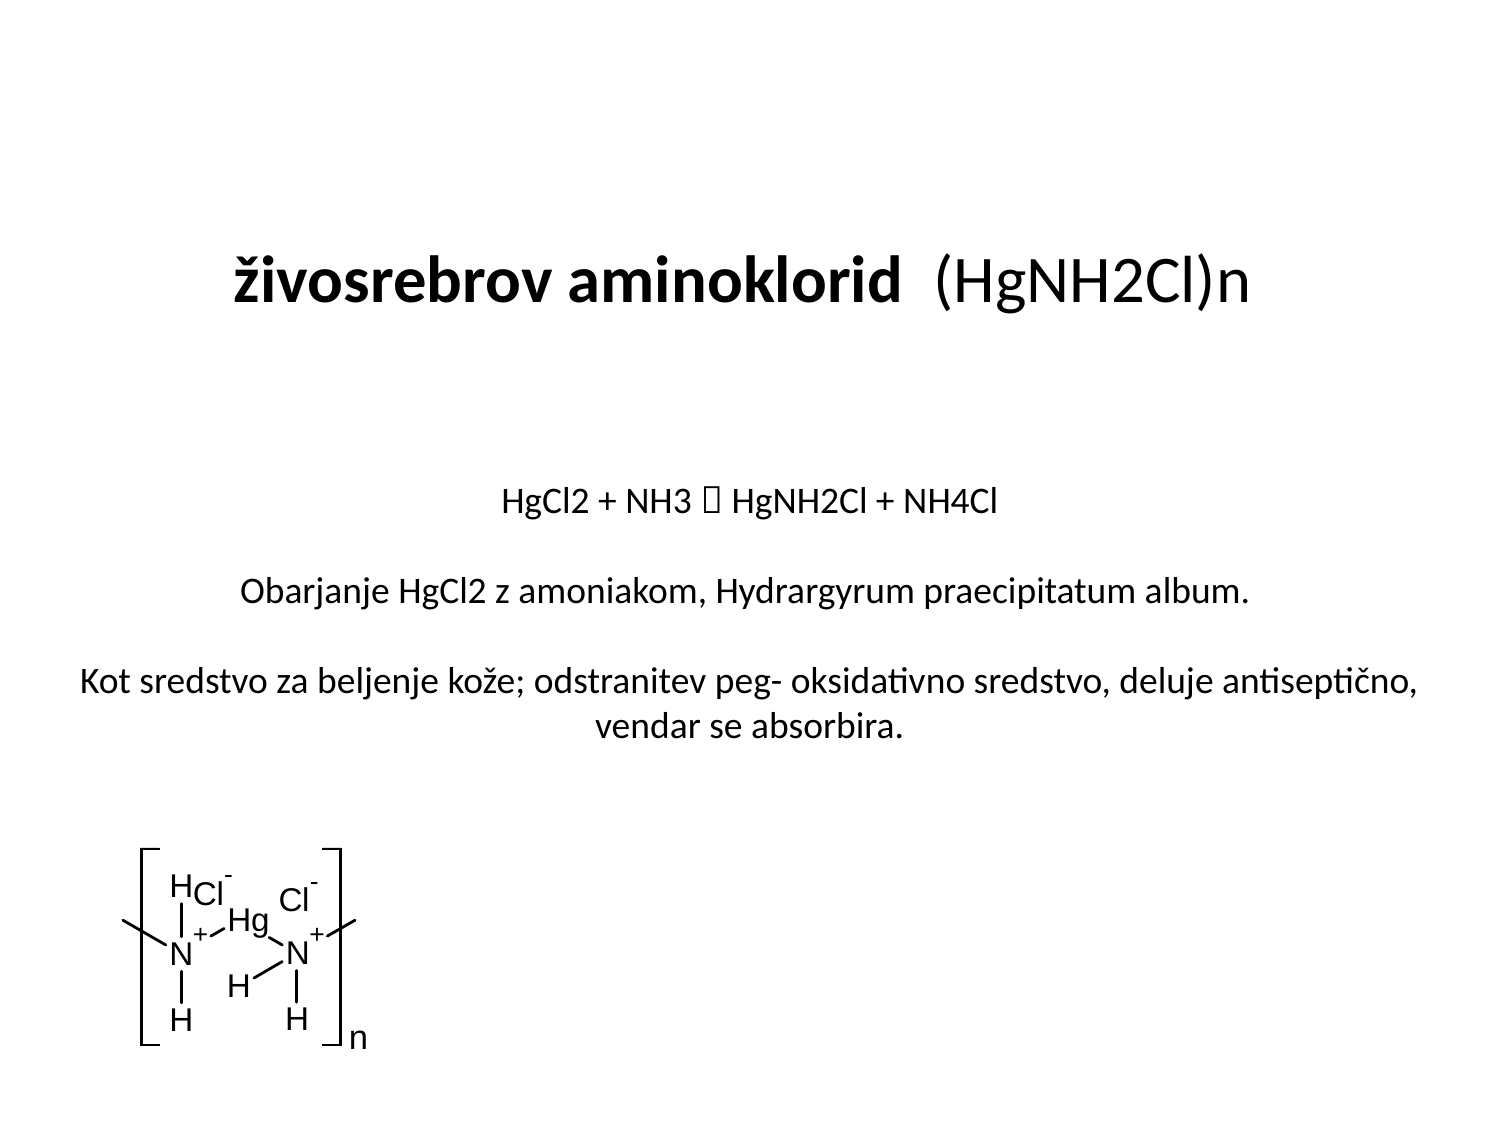

živosrebrov aminoklorid (HgNH2Cl)n
HgCl2 + NH3  HgNH2Cl + NH4Cl
Obarjanje HgCl2 z amoniakom, Hydrargyrum praecipitatum album.
Kot sredstvo za beljenje kože; odstranitev peg- oksidativno sredstvo, deluje antiseptično, vendar se absorbira.